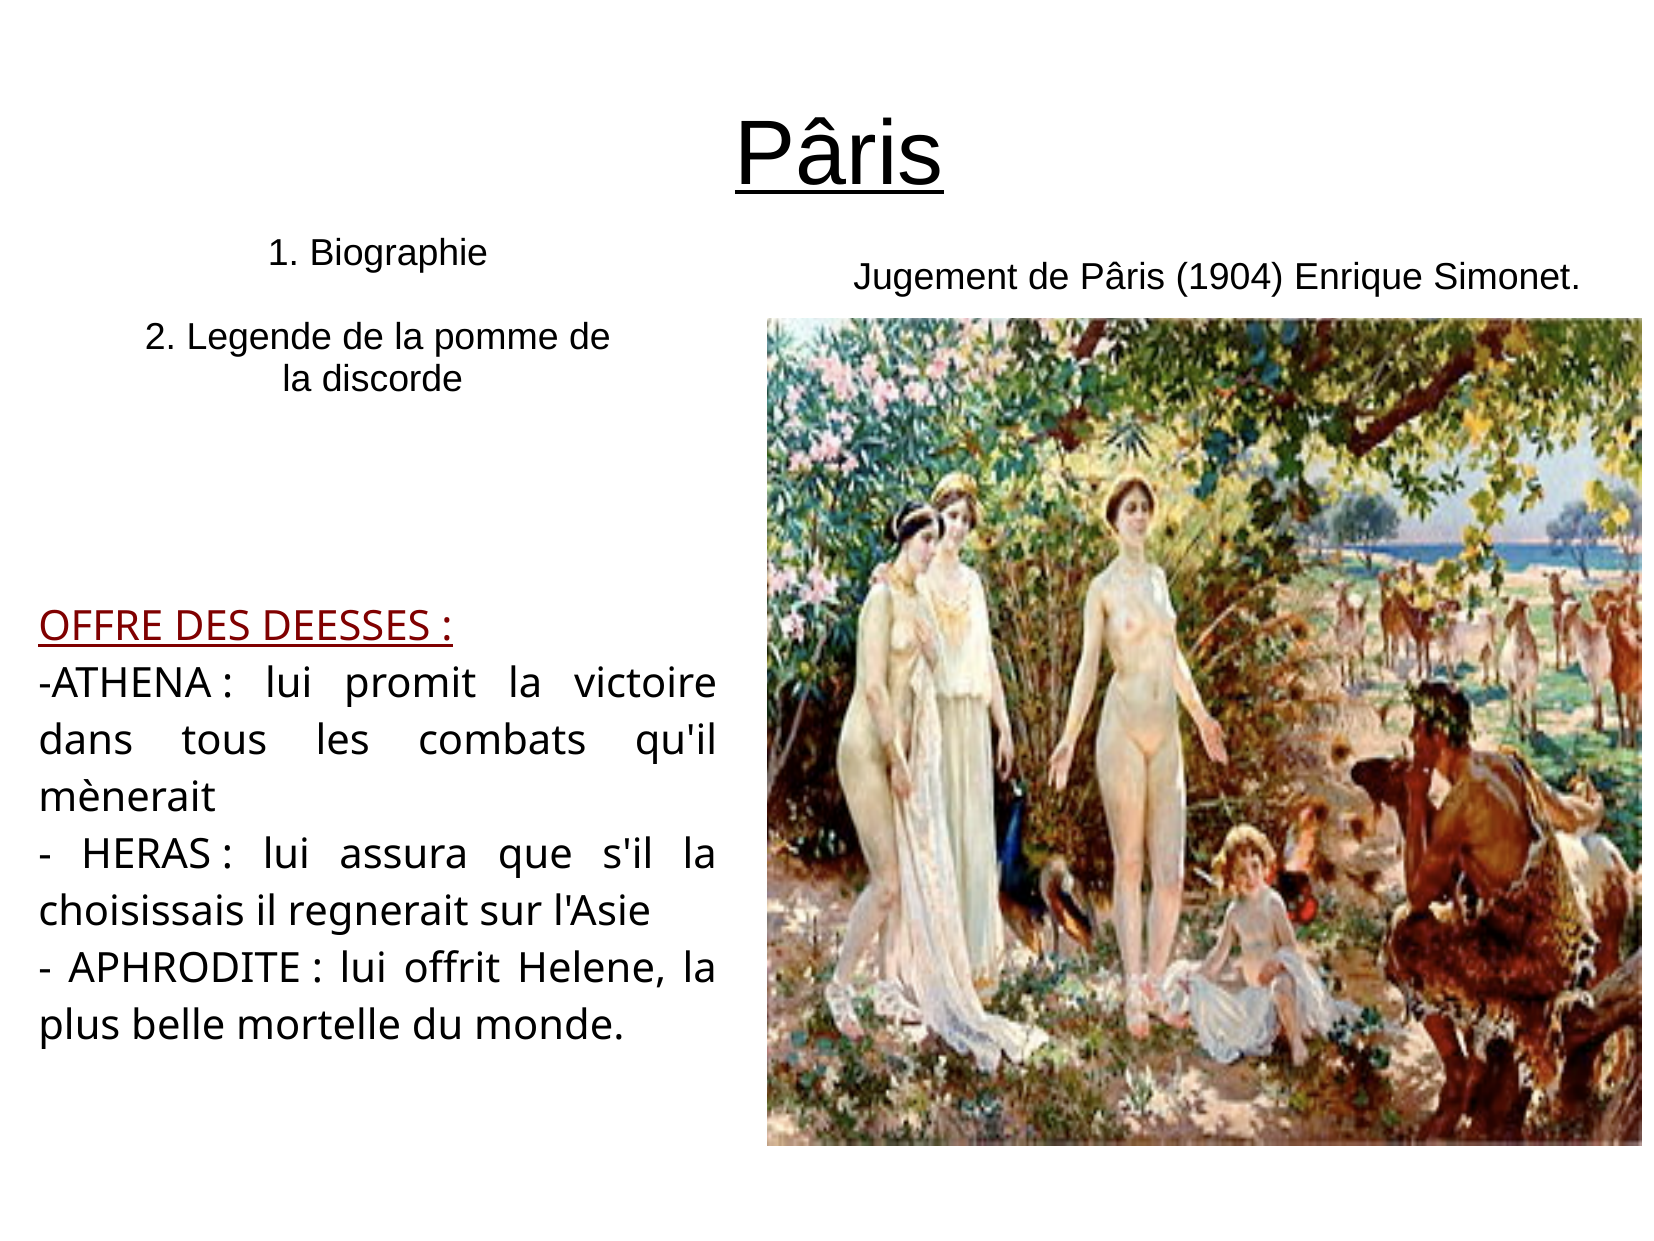

# Pâris
1. Biographie
2. Legende de la pomme de la discorde
Jugement de Pâris (1904) Enrique Simonet.
OFFRE DES DEESSES :
-ATHENA : lui promit la victoire dans tous les combats qu'il mènerait
- HERAS : lui assura que s'il la choisissais il regnerait sur l'Asie
- APHRODITE : lui offrit Helene, la plus belle mortelle du monde.